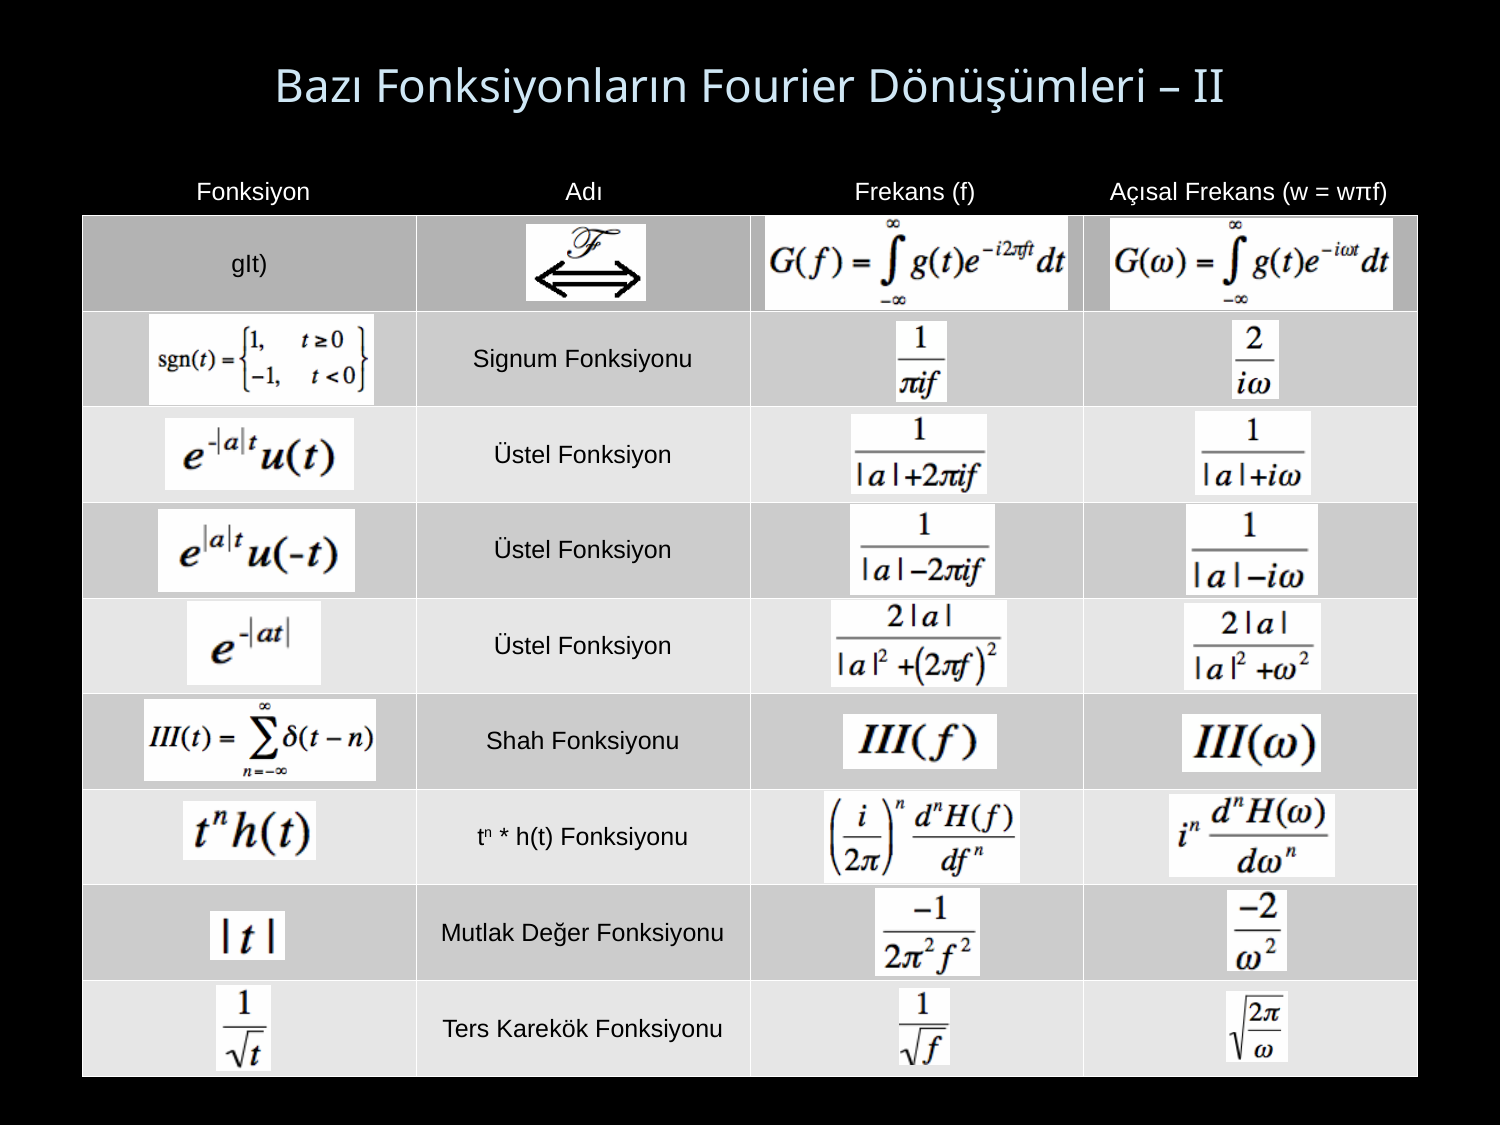

# Bazı Fonksiyonların Fourier Dönüşümleri – II
Fonksiyon
Adı
Frekans (f)
Açısal Frekans (w = wπf)
| gIt) | | | |
| --- | --- | --- | --- |
| | Signum Fonksiyonu | | |
| | Üstel Fonksiyon | | |
| | Üstel Fonksiyon | | |
| | Üstel Fonksiyon | | |
| | Shah Fonksiyonu | | |
| | tn \* h(t) Fonksiyonu | | |
| | Mutlak Değer Fonksiyonu | | |
| | Ters Karekök Fonksiyonu | | |